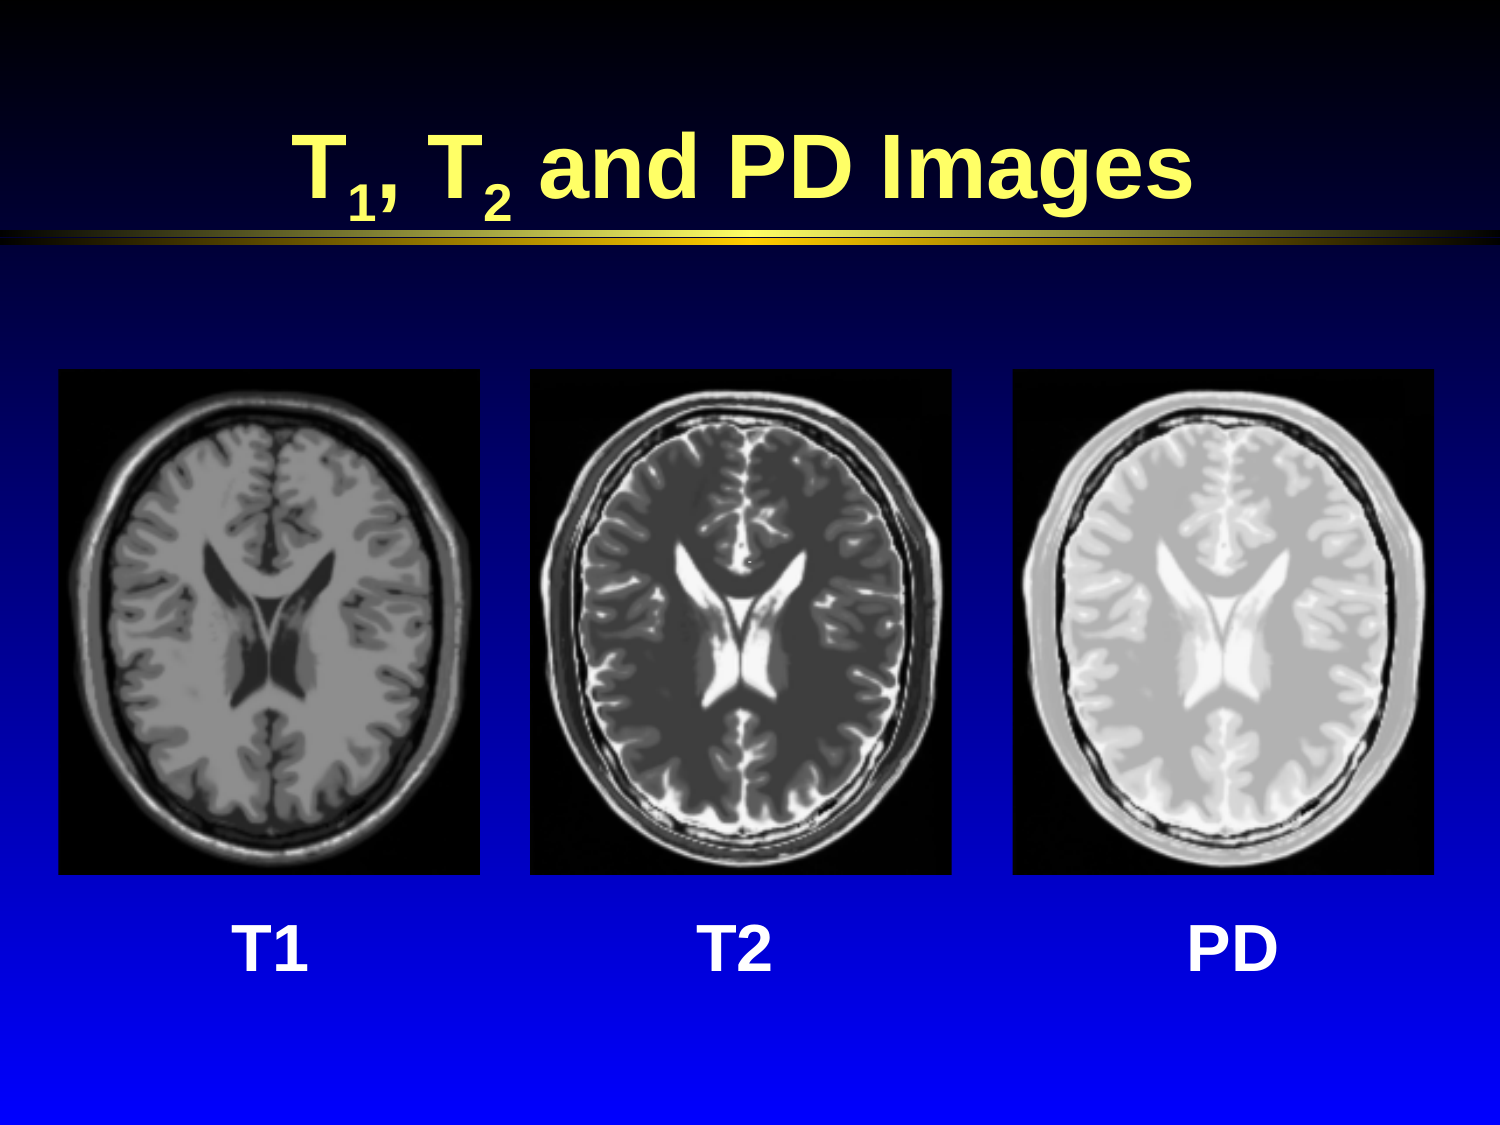

# T1, T2 and PD Images
T1
T2
PD